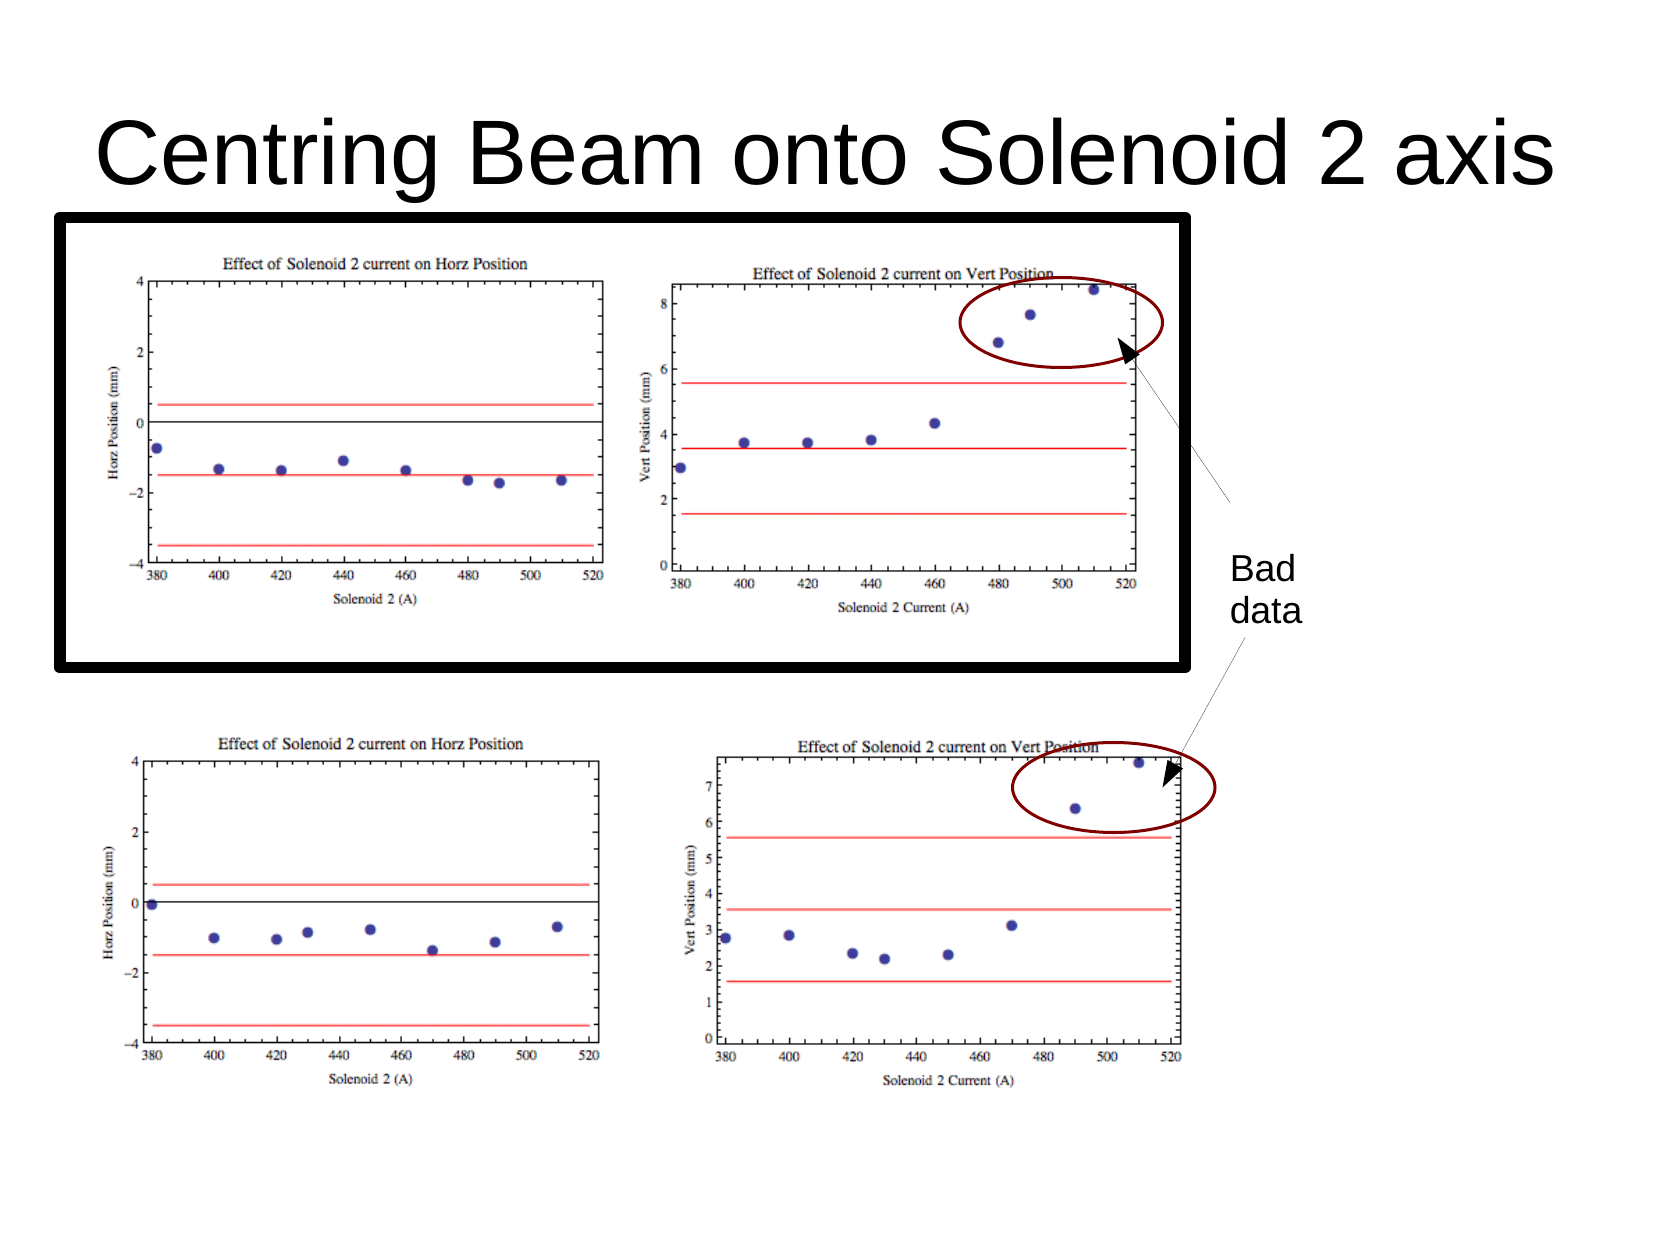

# Centring Beam onto Solenoid 2 axis
Bad data